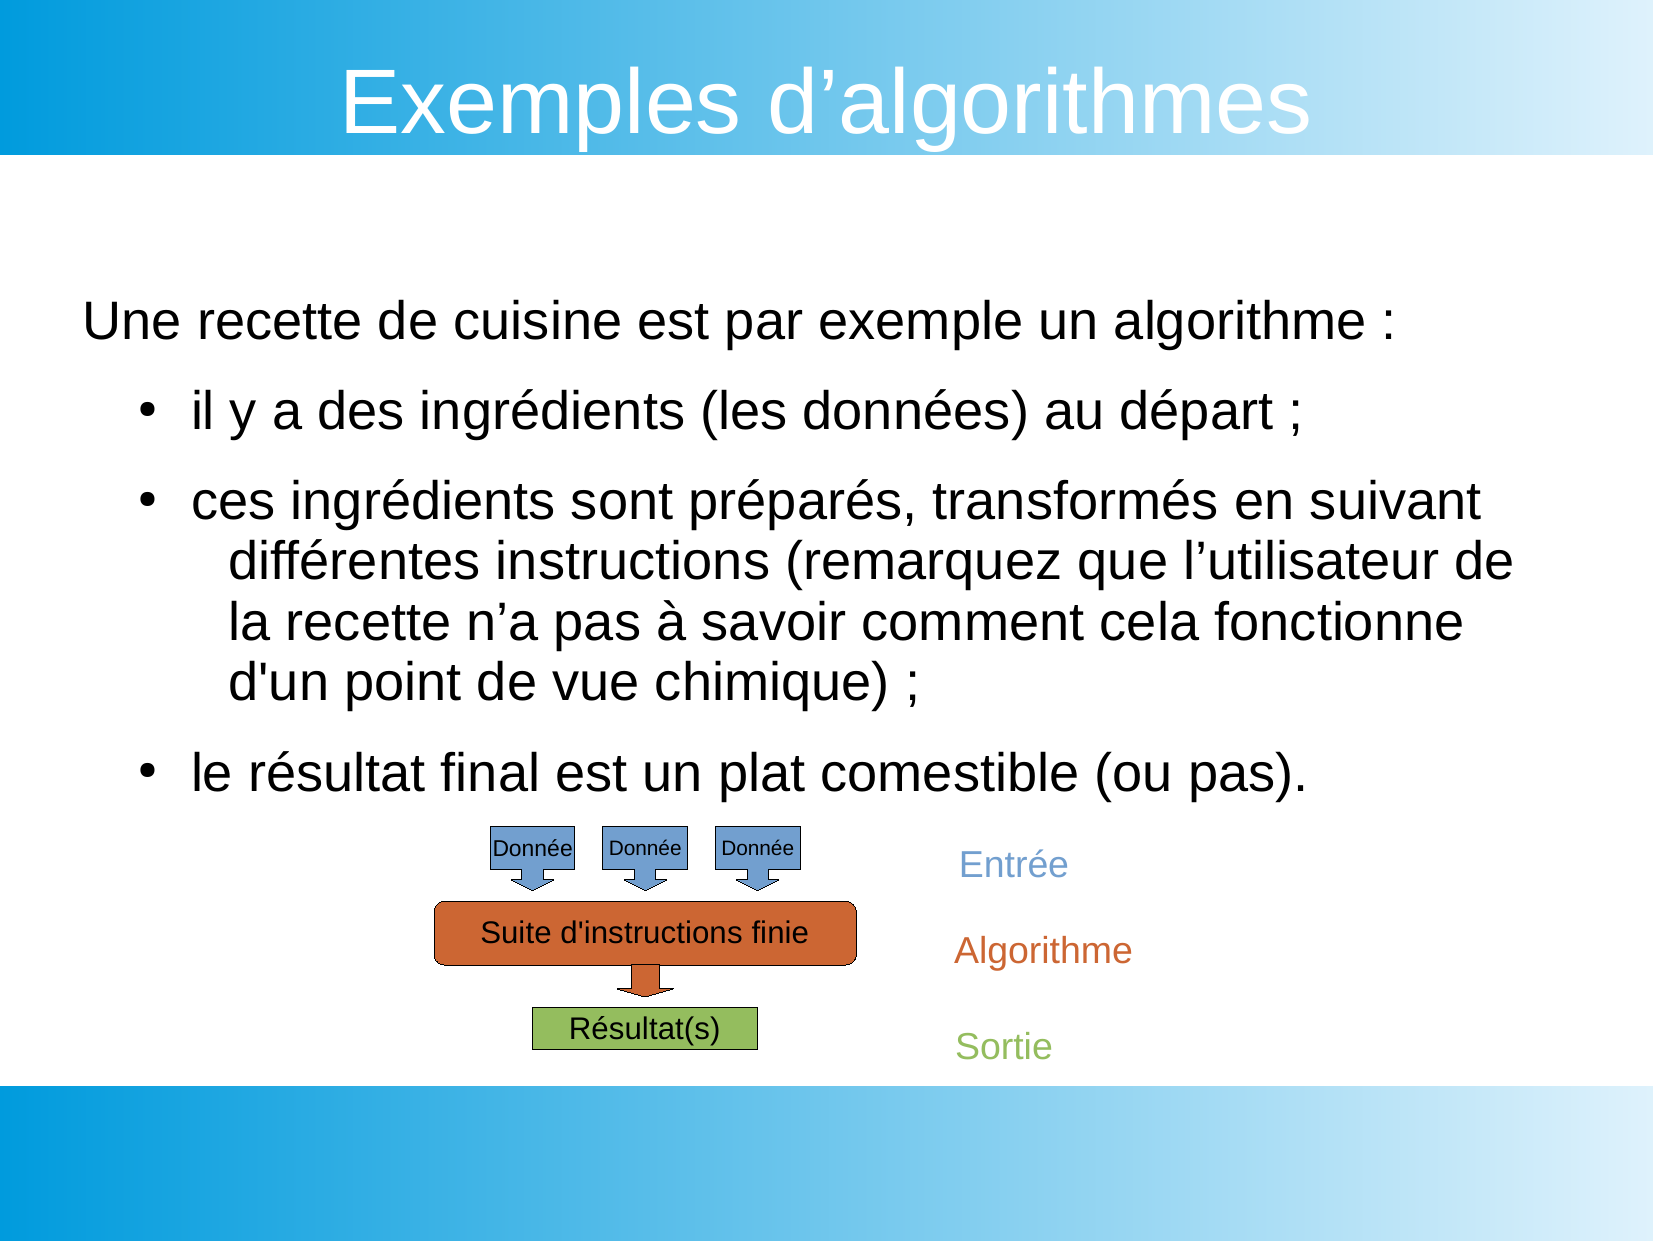

# Exemples d’algorithmes
Une recette de cuisine est par exemple un algorithme :
il y a des ingrédients (les données) au départ ;
ces ingrédients sont préparés, transformés en suivant différentes instructions (remarquez que l’utilisateur de la recette n’a pas à savoir comment cela fonctionne d'un point de vue chimique) ;
le résultat final est un plat comestible (ou pas).
Donnée
Donnée
Donnée
Entrée
Suite d'instructions finie
Algorithme
Résultat(s)
Sortie